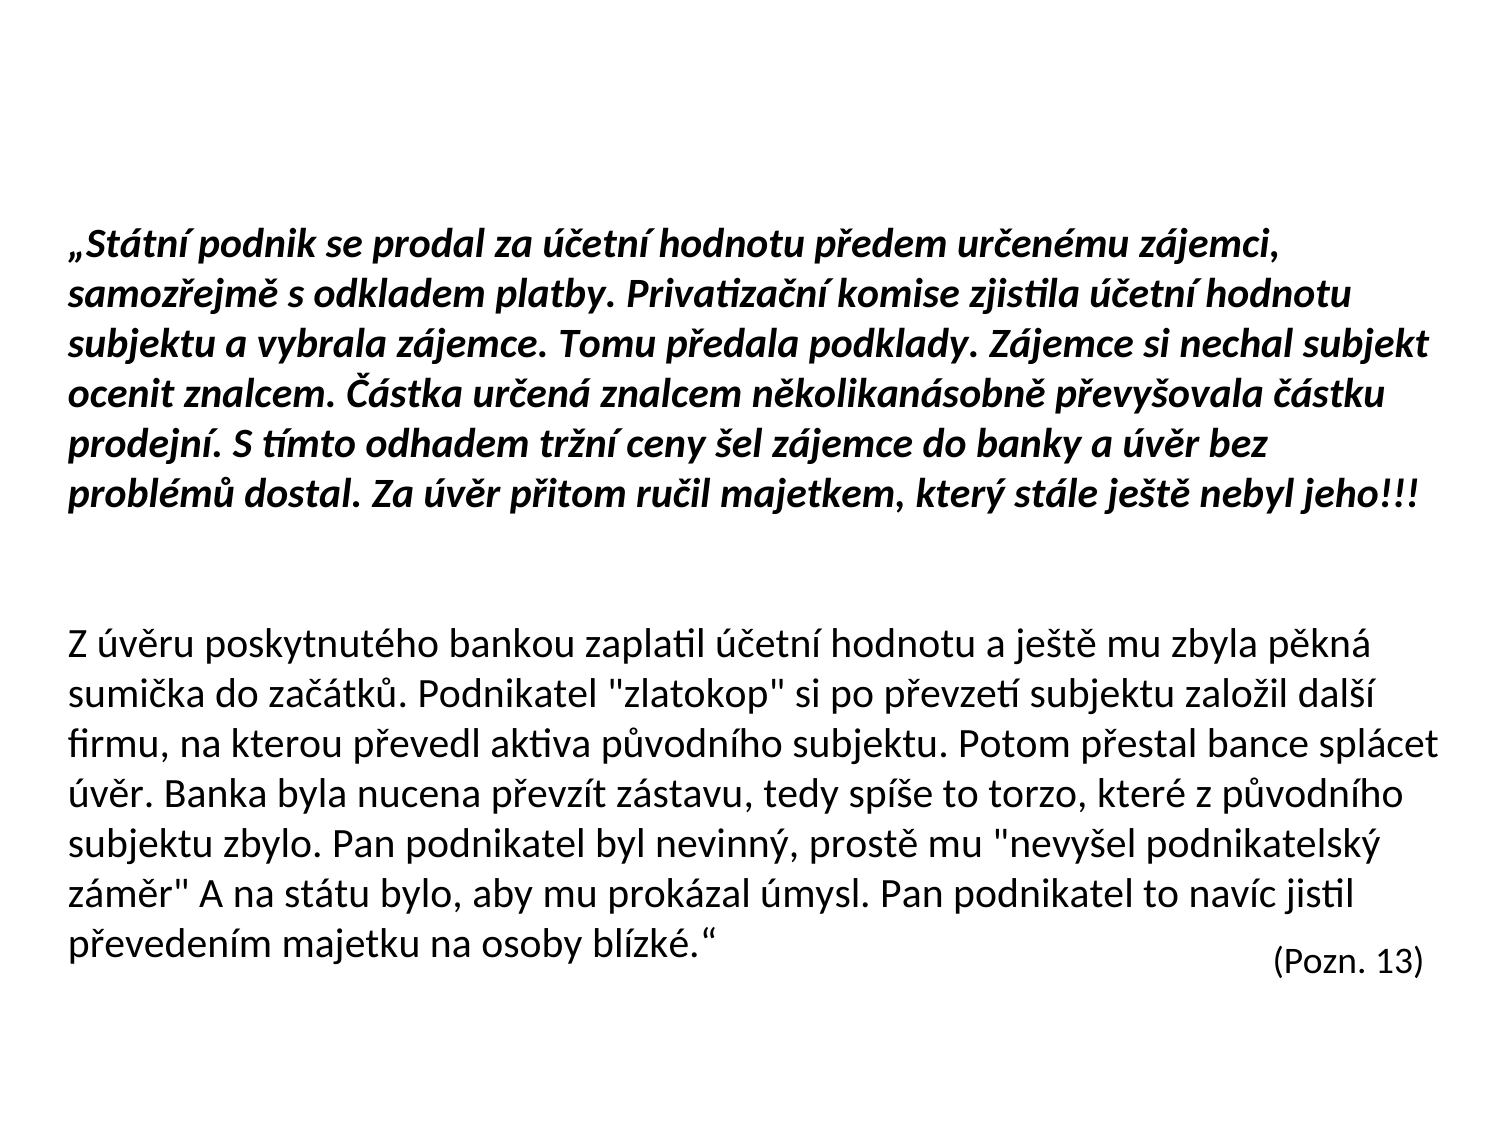

„Státní podnik se prodal za účetní hodnotu předem určenému zájemci, samozřejmě s odkladem platby. Privatizační komise zjistila účetní hodnotu subjektu a vybrala zájemce. Tomu předala podklady. Zájemce si nechal subjekt ocenit znalcem. Částka určená znalcem několikanásobně převyšovala částku prodejní. S tímto odhadem tržní ceny šel zájemce do banky a úvěr bez problémů dostal. Za úvěr přitom ručil majetkem, který stále ještě nebyl jeho!!!
Z úvěru poskytnutého bankou zaplatil účetní hodnotu a ještě mu zbyla pěkná sumička do začátků. Podnikatel "zlatokop" si po převzetí subjektu založil další firmu, na kterou převedl aktiva původního subjektu. Potom přestal bance splácet úvěr. Banka byla nucena převzít zástavu, tedy spíše to torzo, které z původního subjektu zbylo. Pan podnikatel byl nevinný, prostě mu "nevyšel podnikatelský záměr" A na státu bylo, aby mu prokázal úmysl. Pan podnikatel to navíc jistil převedením majetku na osoby blízké.“
(Pozn. 13)